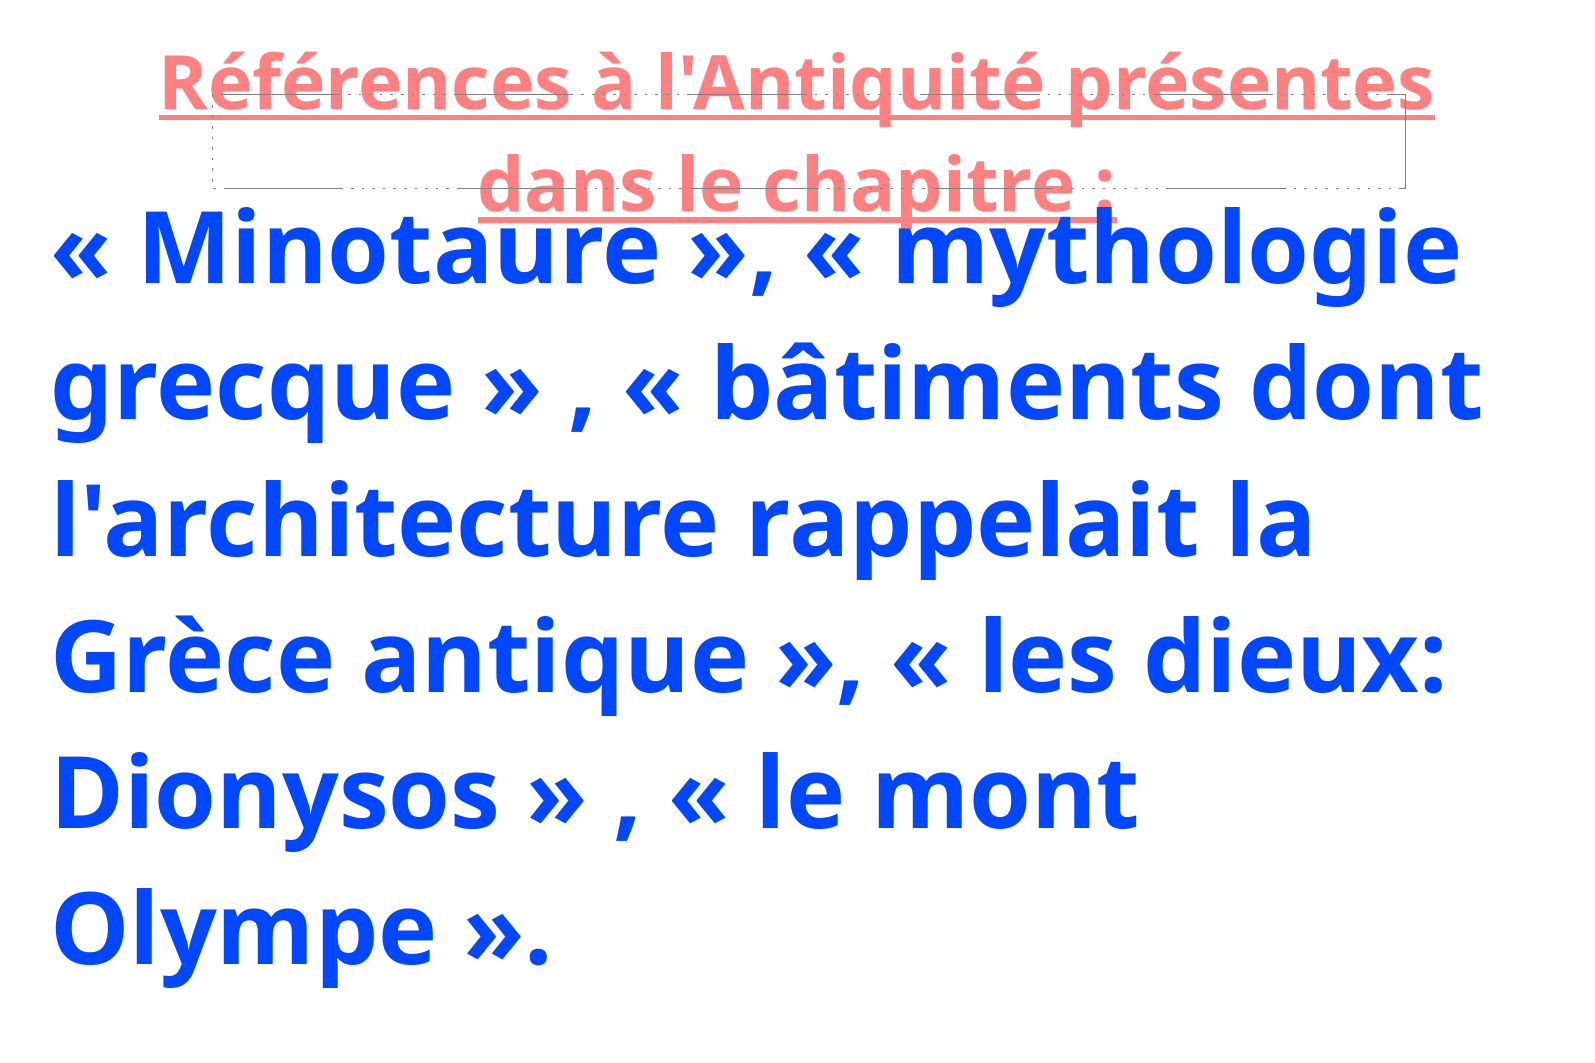

# Références à l'Antiquité présentes dans le chapitre :
« Minotaure », « mythologie grecque » , « bâtiments dont l'architecture rappelait la Grèce antique », « les dieux: Dionysos » , « le mont Olympe ».